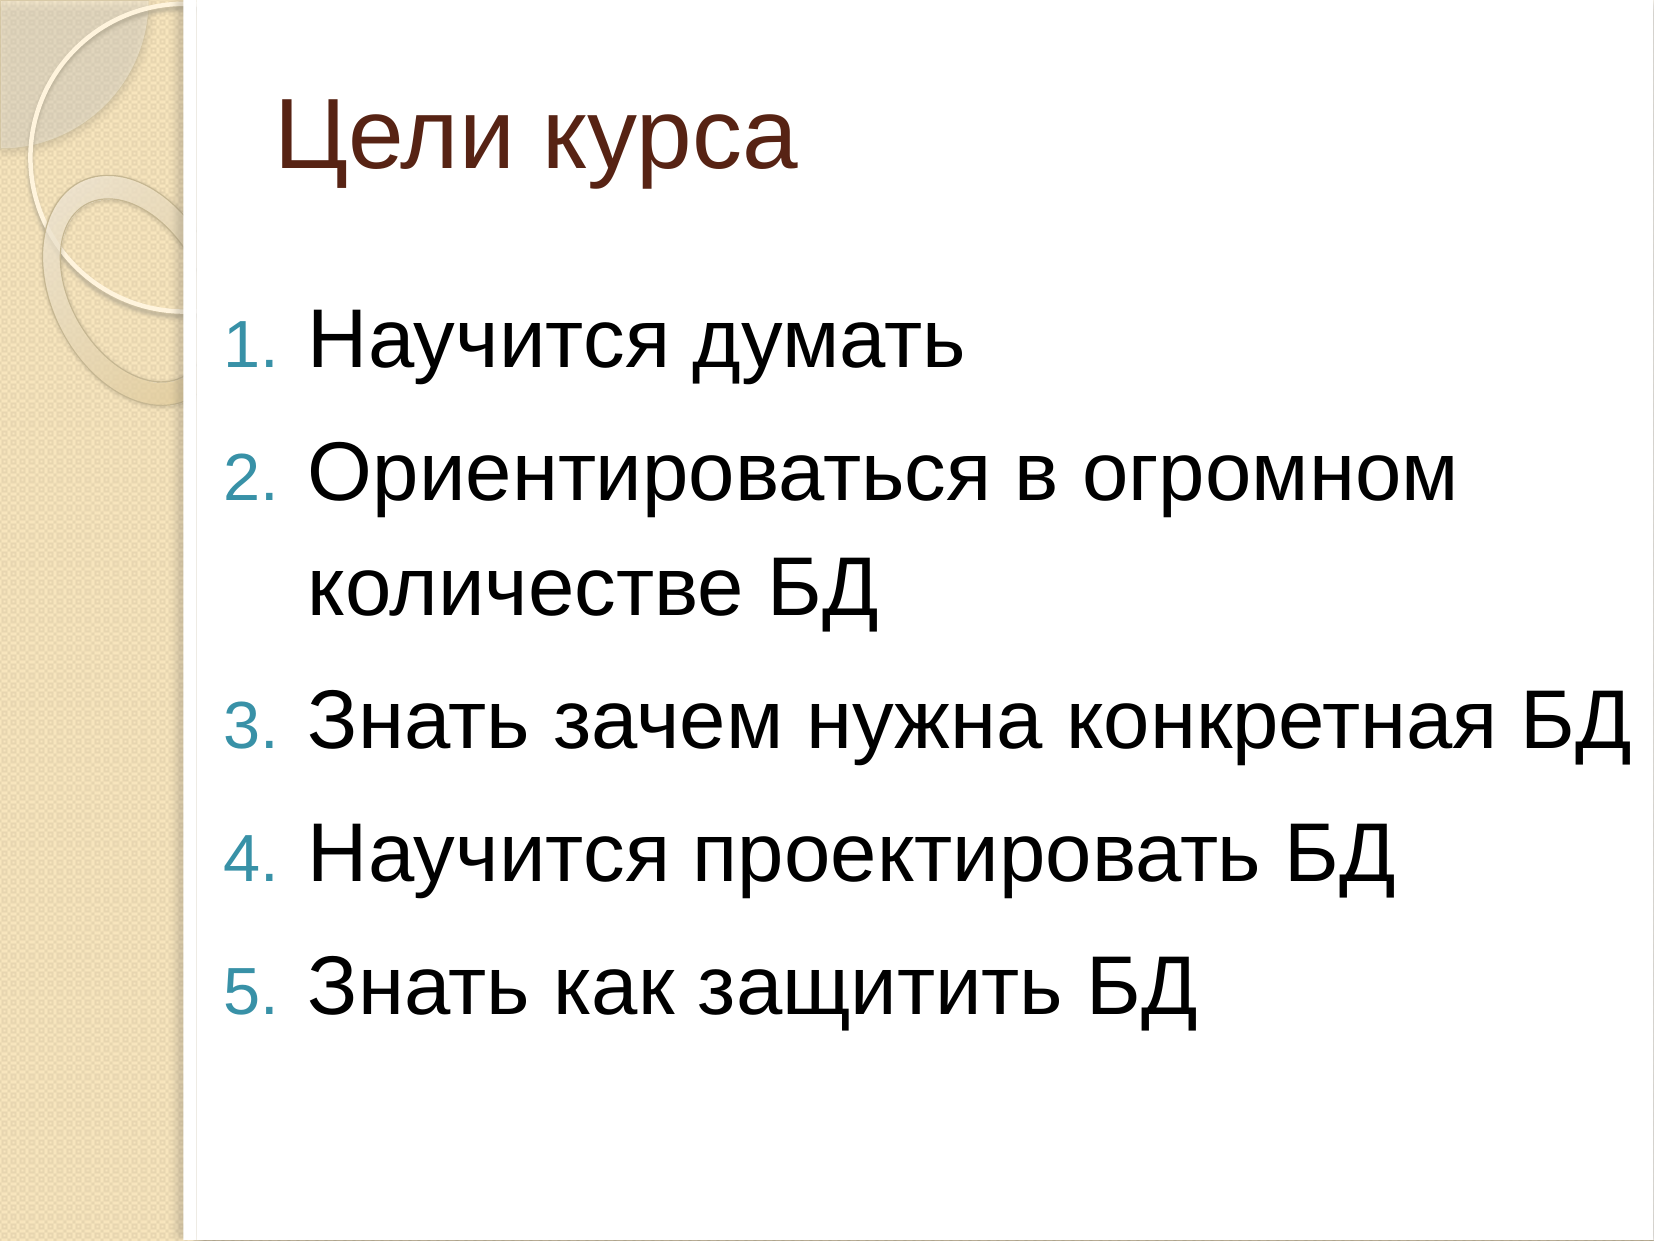

Цели курса
# Научится думать
Ориентироваться в огромном количестве БД
Знать зачем нужна конкретная БД
Научится проектировать БД
Знать как защитить БД